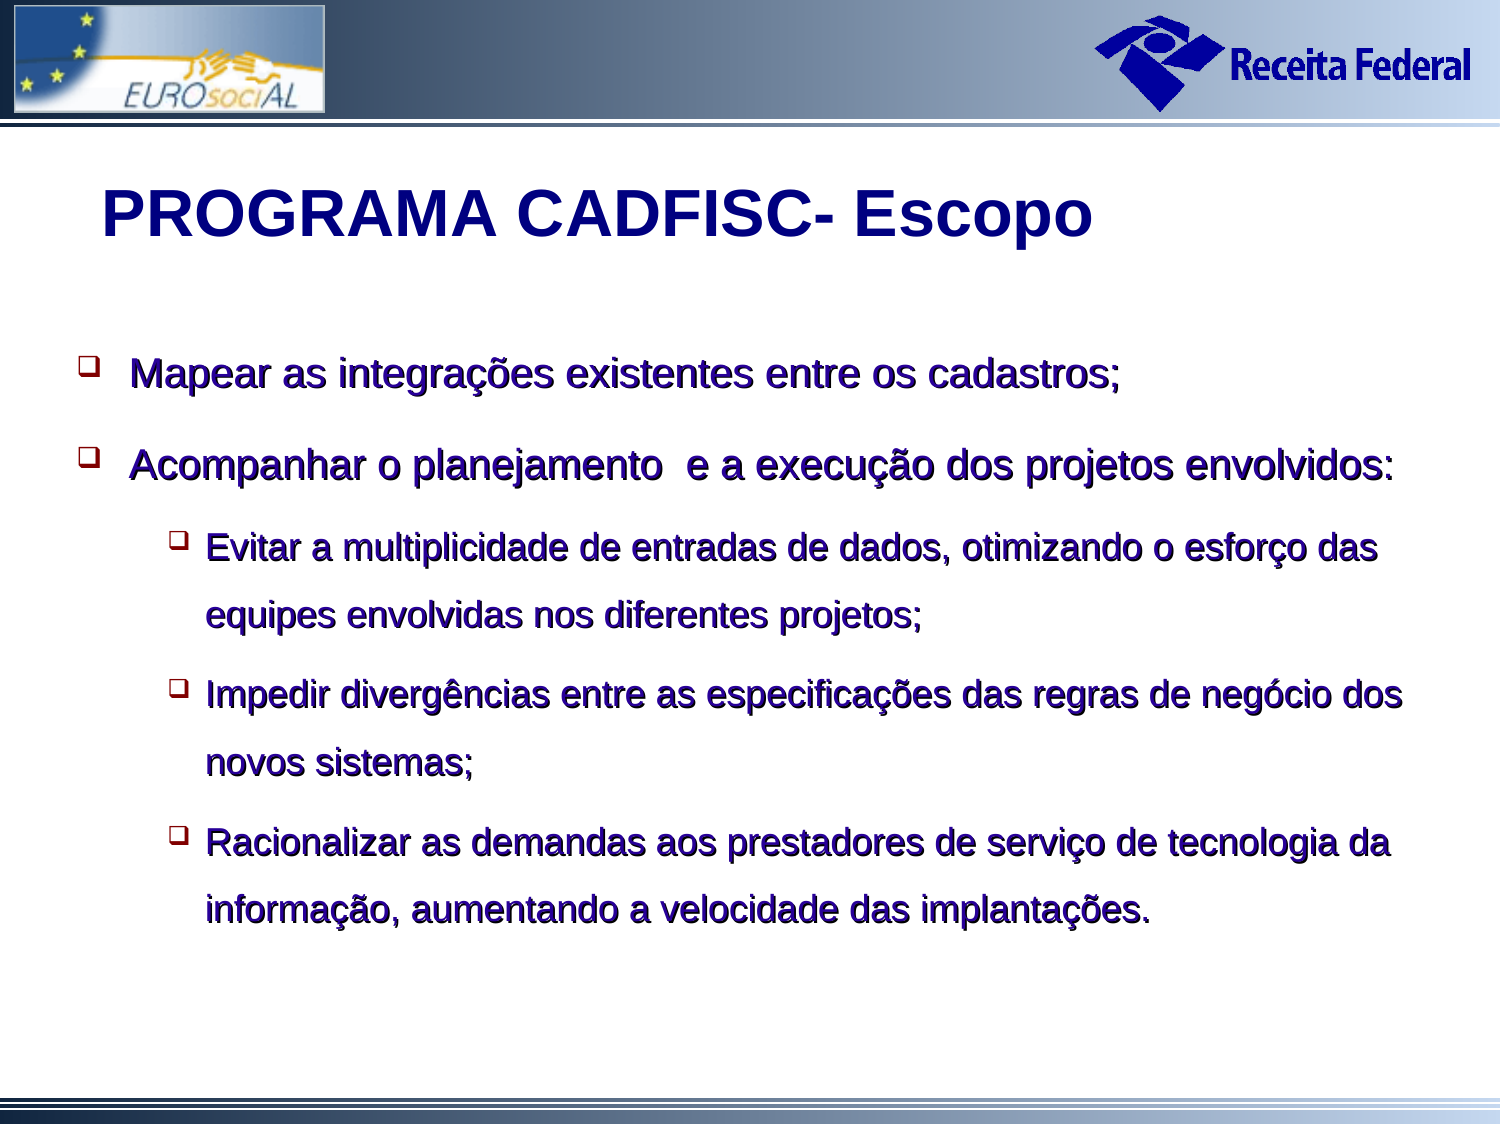

# PROGRAMA CADFISC- Escopo
Mapear as integrações existentes entre os cadastros;
Acompanhar o planejamento e a execução dos projetos envolvidos:
Evitar a multiplicidade de entradas de dados, otimizando o esforço das equipes envolvidas nos diferentes projetos;
Impedir divergências entre as especificações das regras de negócio dos novos sistemas;
Racionalizar as demandas aos prestadores de serviço de tecnologia da informação, aumentando a velocidade das implantações.